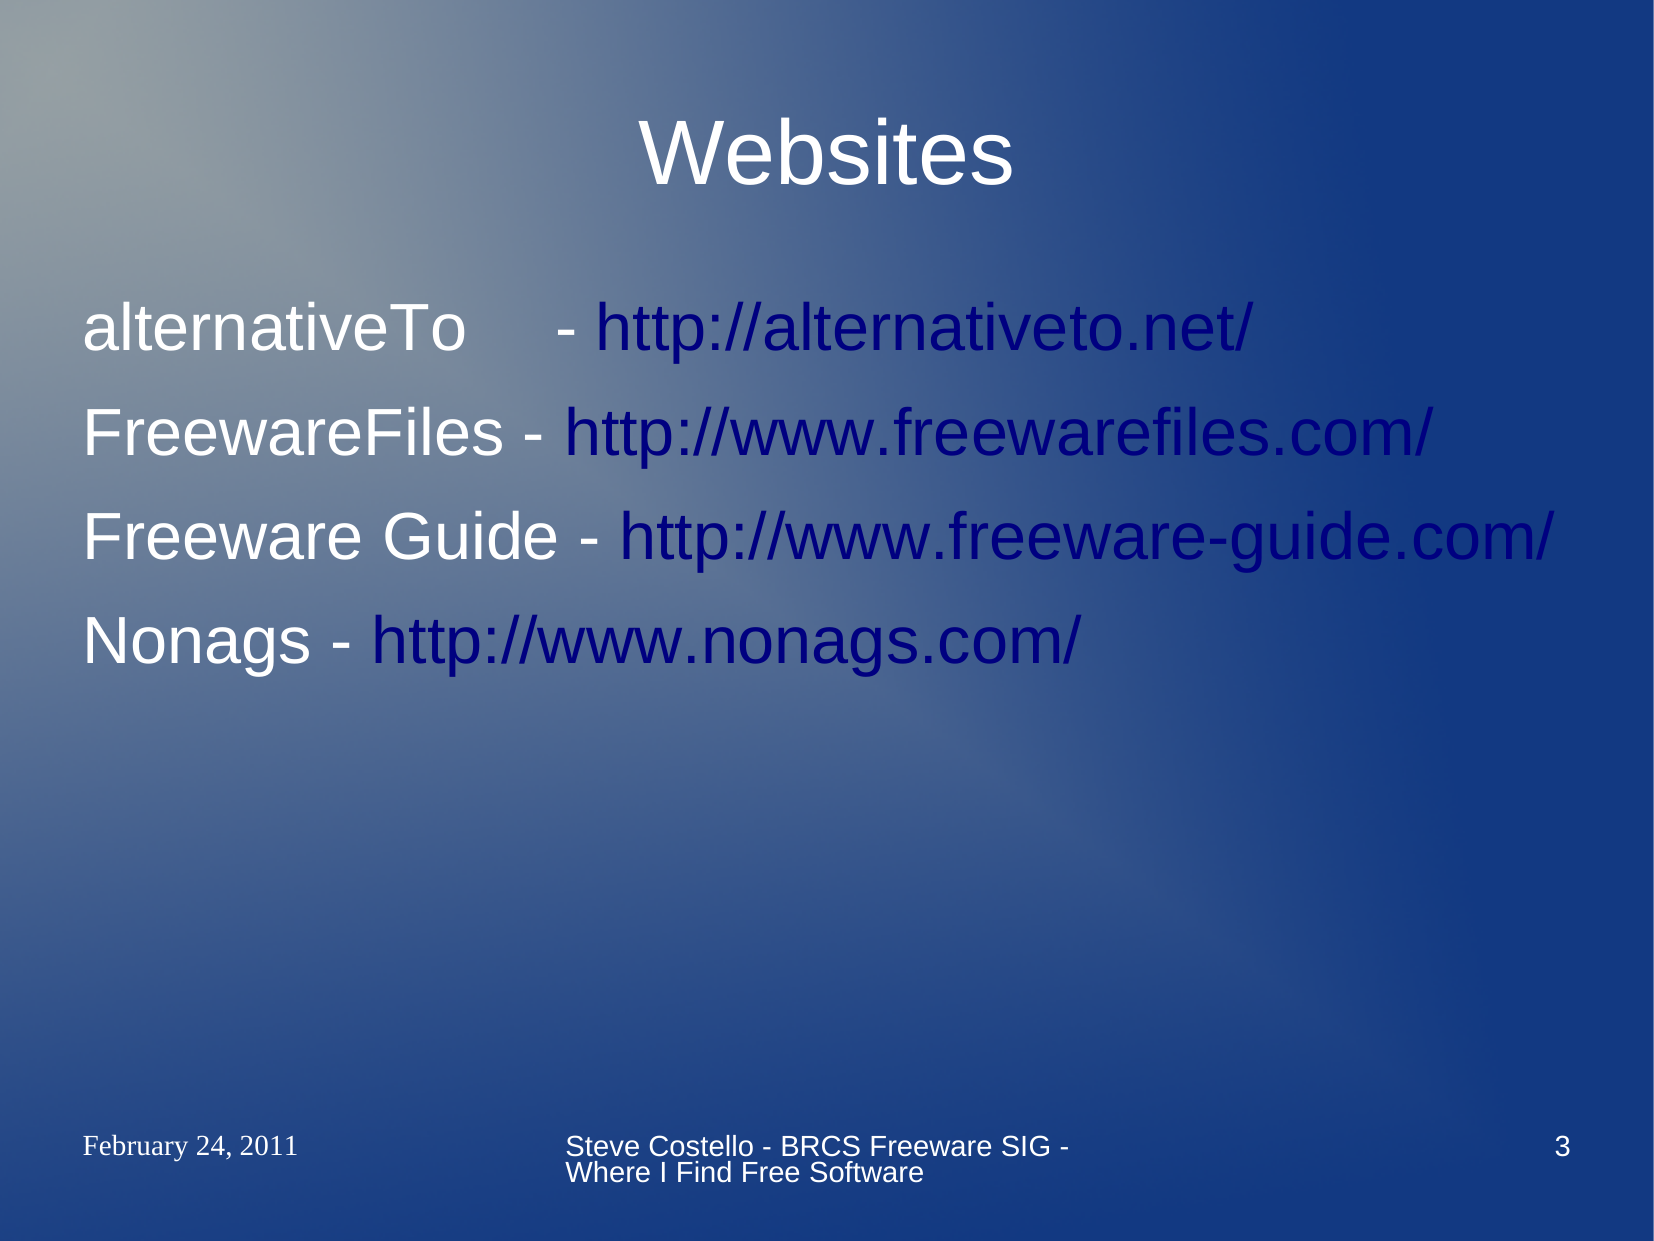

# Websites
alternativeTo	- http://alternativeto.net/
FreewareFiles - http://www.freewarefiles.com/
Freeware Guide - http://www.freeware-guide.com/
Nonags - http://www.nonags.com/
February 24, 2011
Steve Costello - BRCS Freeware SIG - Where I Find Free Software
3